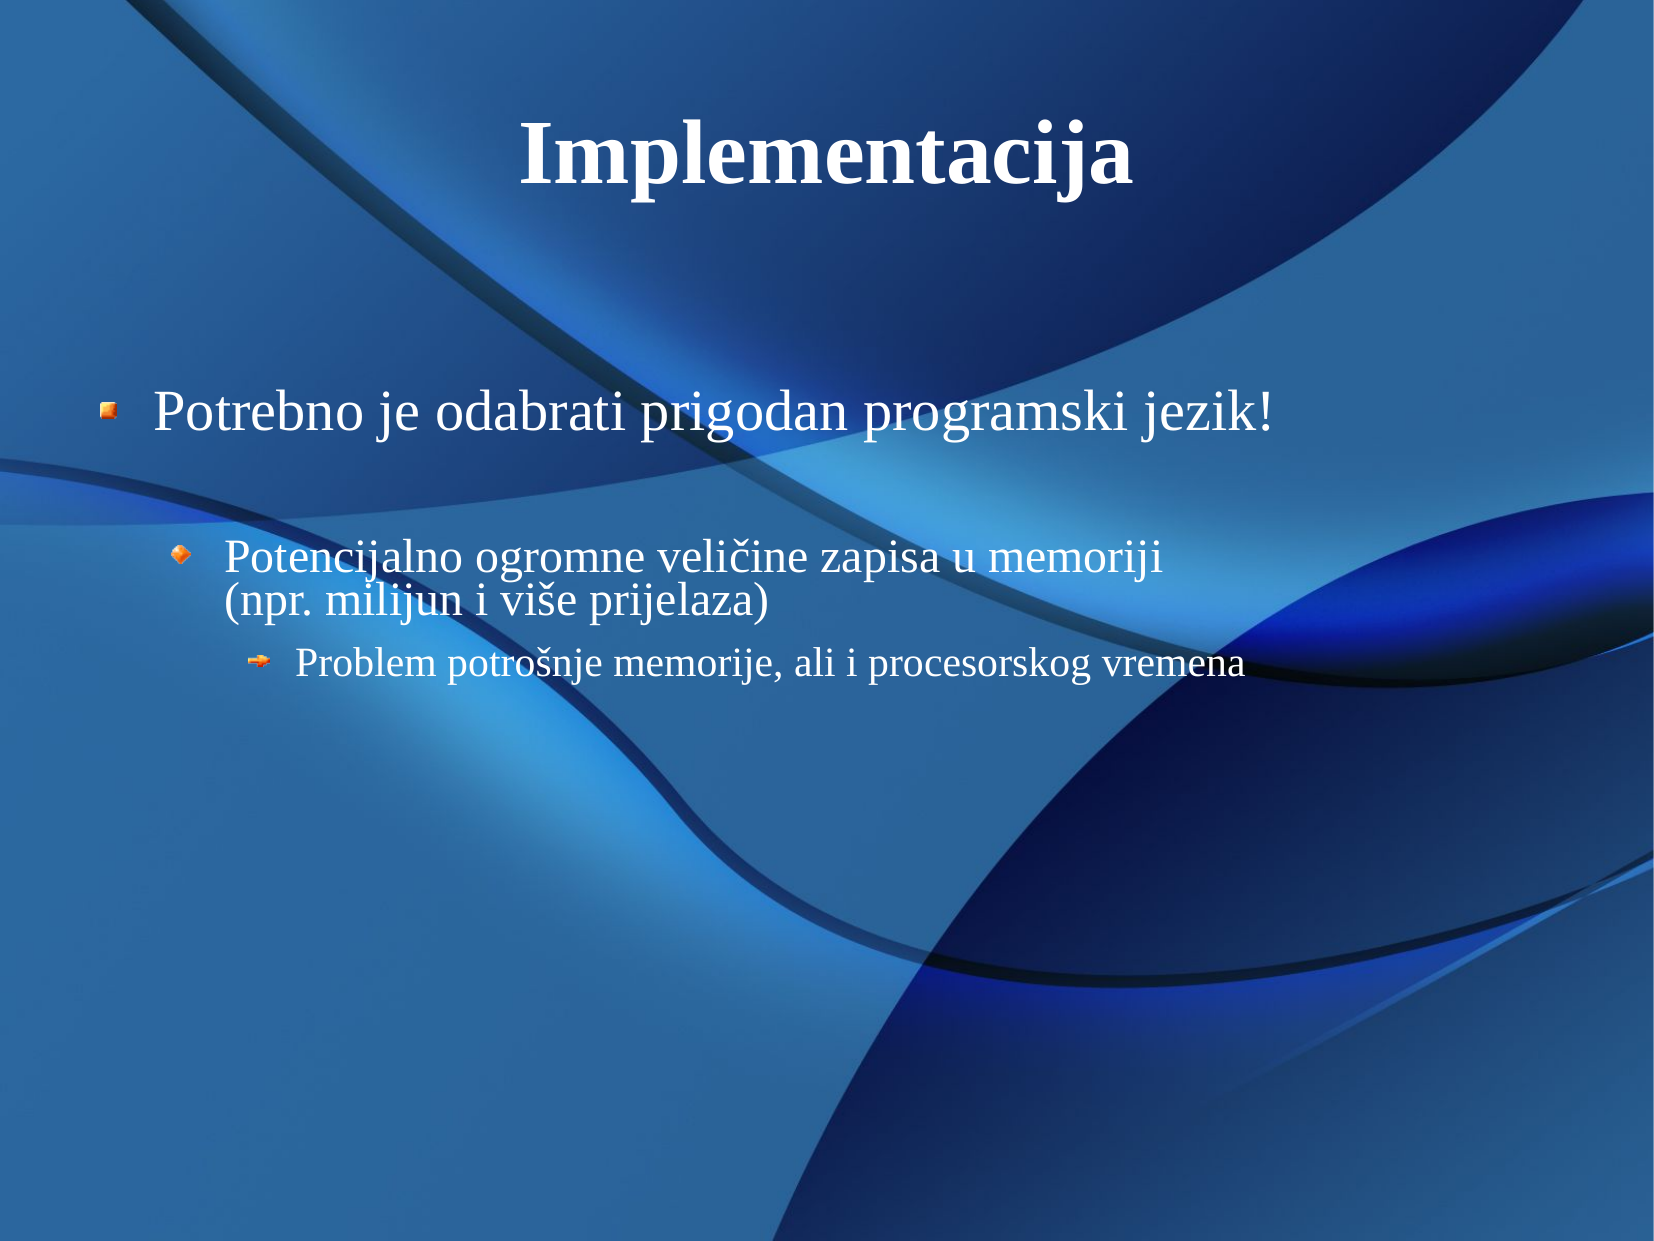

# Implementacija
Potrebno je odabrati prigodan programski jezik!
Potencijalno ogromne veličine zapisa u memoriji			(npr. milijun i više prijelaza)
Problem potrošnje memorije, ali i procesorskog vremena